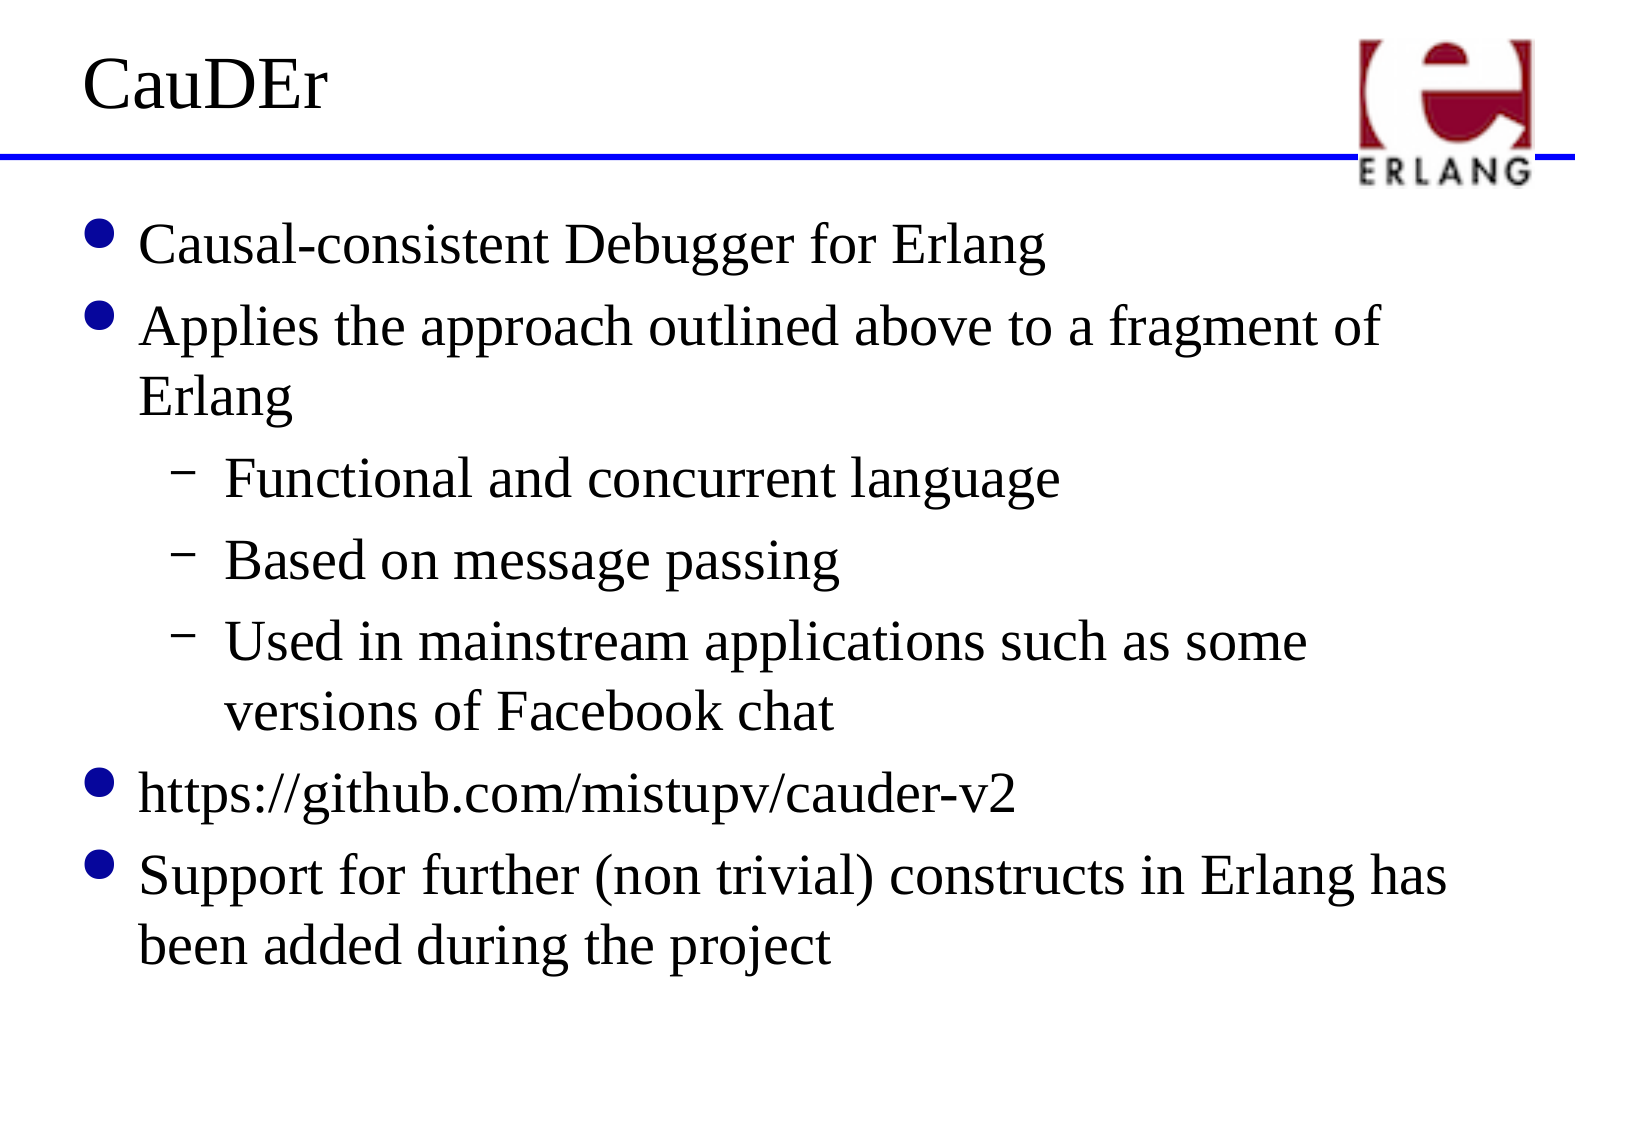

# CauDEr
Causal-consistent Debugger for Erlang
Applies the approach outlined above to a fragment of Erlang
Functional and concurrent language
Based on message passing
Used in mainstream applications such as some versions of Facebook chat
https://github.com/mistupv/cauder-v2
Support for further (non trivial) constructs in Erlang has been added during the project